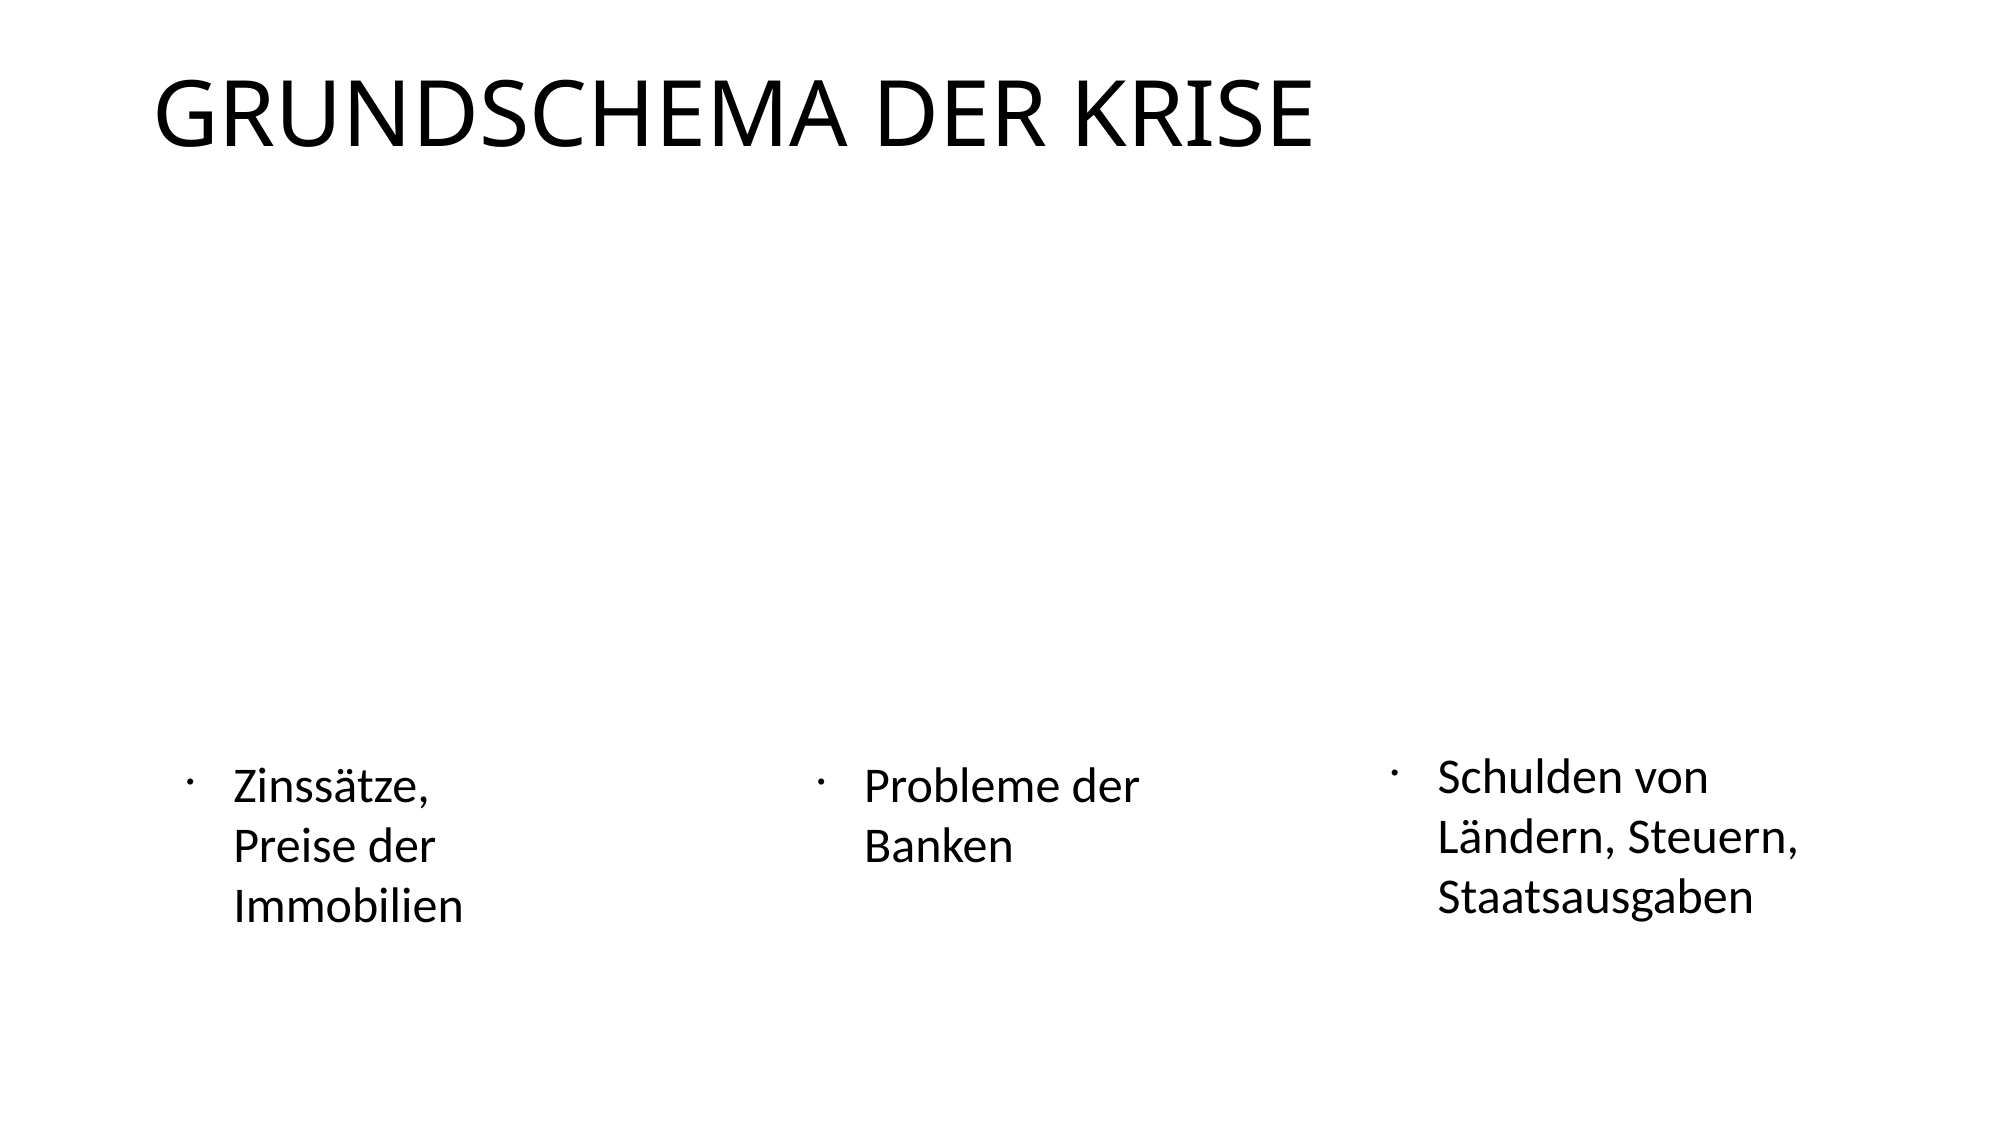

# GRUNDSCHEMA DER KRISE
Schuldenkrise
Finanzkrise
Hypothekenkrise
Schulden von Ländern, Steuern, Staatsausgaben
Zinssätze, Preise der Immobilien
Probleme der Banken